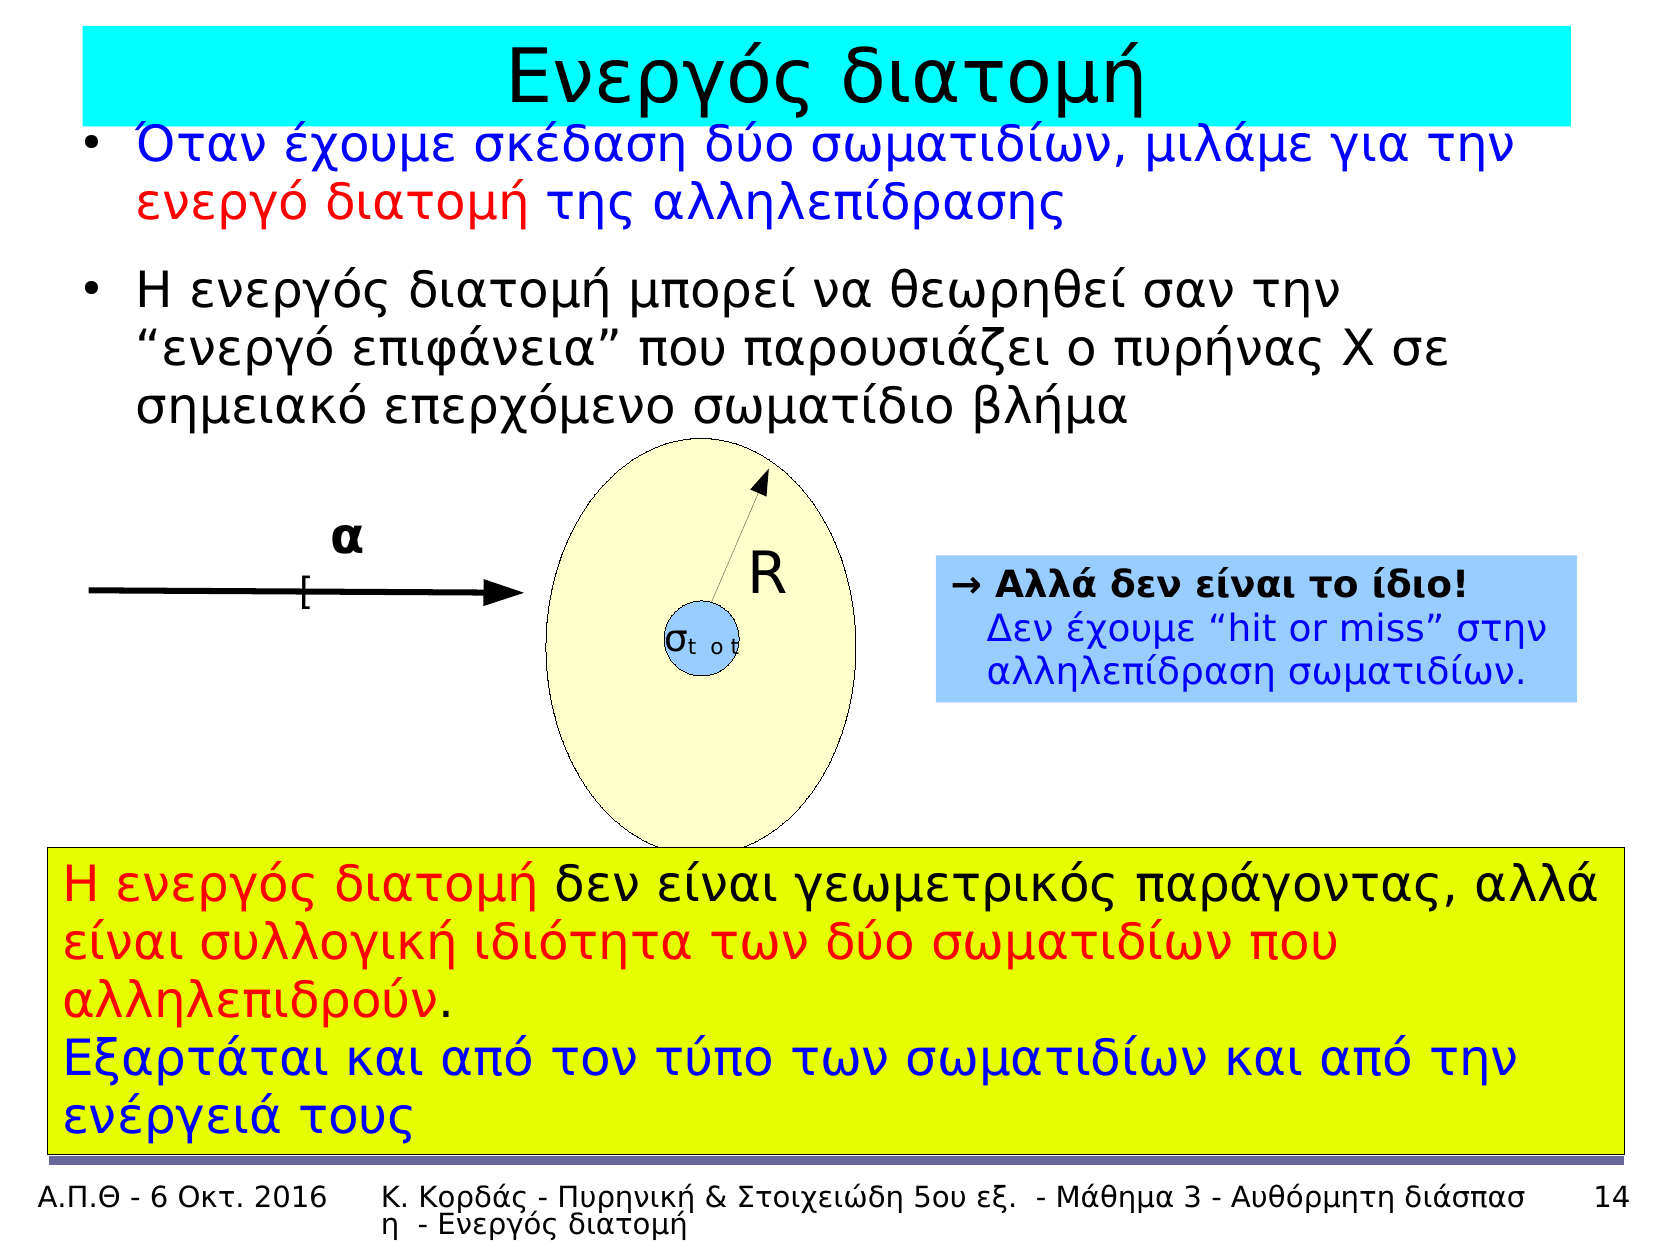

# Ενεργός διατομή
Όταν έχουμε σκέδαση δύο σωματιδίων, μιλάμε για την ενεργό διατομή της αλληλεπίδρασης
Η ενεργός διατομή μπορεί να θεωρηθεί σαν την “ενεργό επιφάνεια” που παρουσιάζει ο πυρήνας Χ σε σημειακό επερχόμενο σωματίδιο βλήμα
α
R
→ Αλλά δεν είναι το ίδιο!
 Δεν έχουμε “hit or miss” στην αλληλεπίδραση σωματιδίων.
[
σt o t
X
Η ενεργός διατομή δεν είναι γεωμετρικός παράγοντας, αλλά είναι συλλογική ιδιότητα των δύο σωματιδίων που αλληλεπιδρούν.
Εξαρτάται και από τον τύπο των σωματιδίων και από την ενέργειά τους
Α.Π.Θ - 6 Οκτ. 2016
Κ. Κορδάς - Πυρηνική & Στοιχειώδη 5ου εξ. - Μάθημα 3 - Αυθόρμητη διάσπαση - Ενεργός διατομή
14